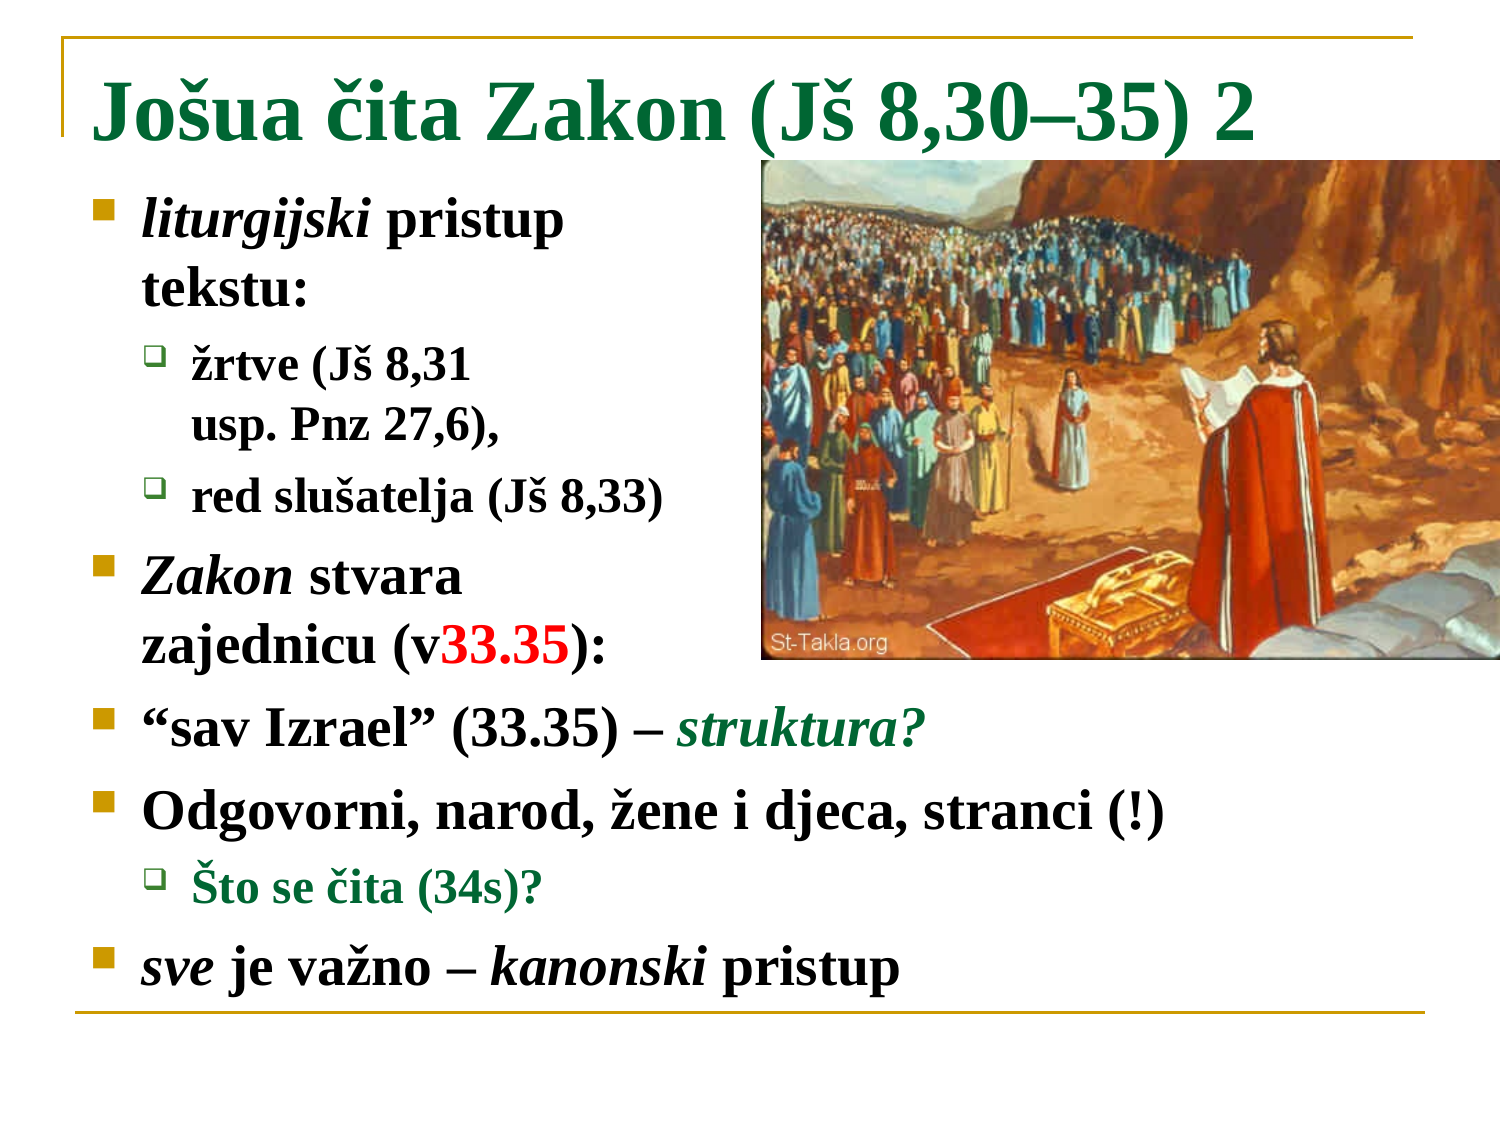

# Jošua čita Zakon (Jš 8,30–35) 2
liturgijski pristup
tekstu:
žrtve (Jš 8,31
usp. Pnz 27,6),
red slušatelja (Jš 8,33)
Zakon stvara
zajednicu (v33.35):
“sav Izrael” (33.35) – struktura?
Odgovorni, narod, žene i djeca, stranci (!)
Što se čita (34s)?
sve je važno – kanonski pristup